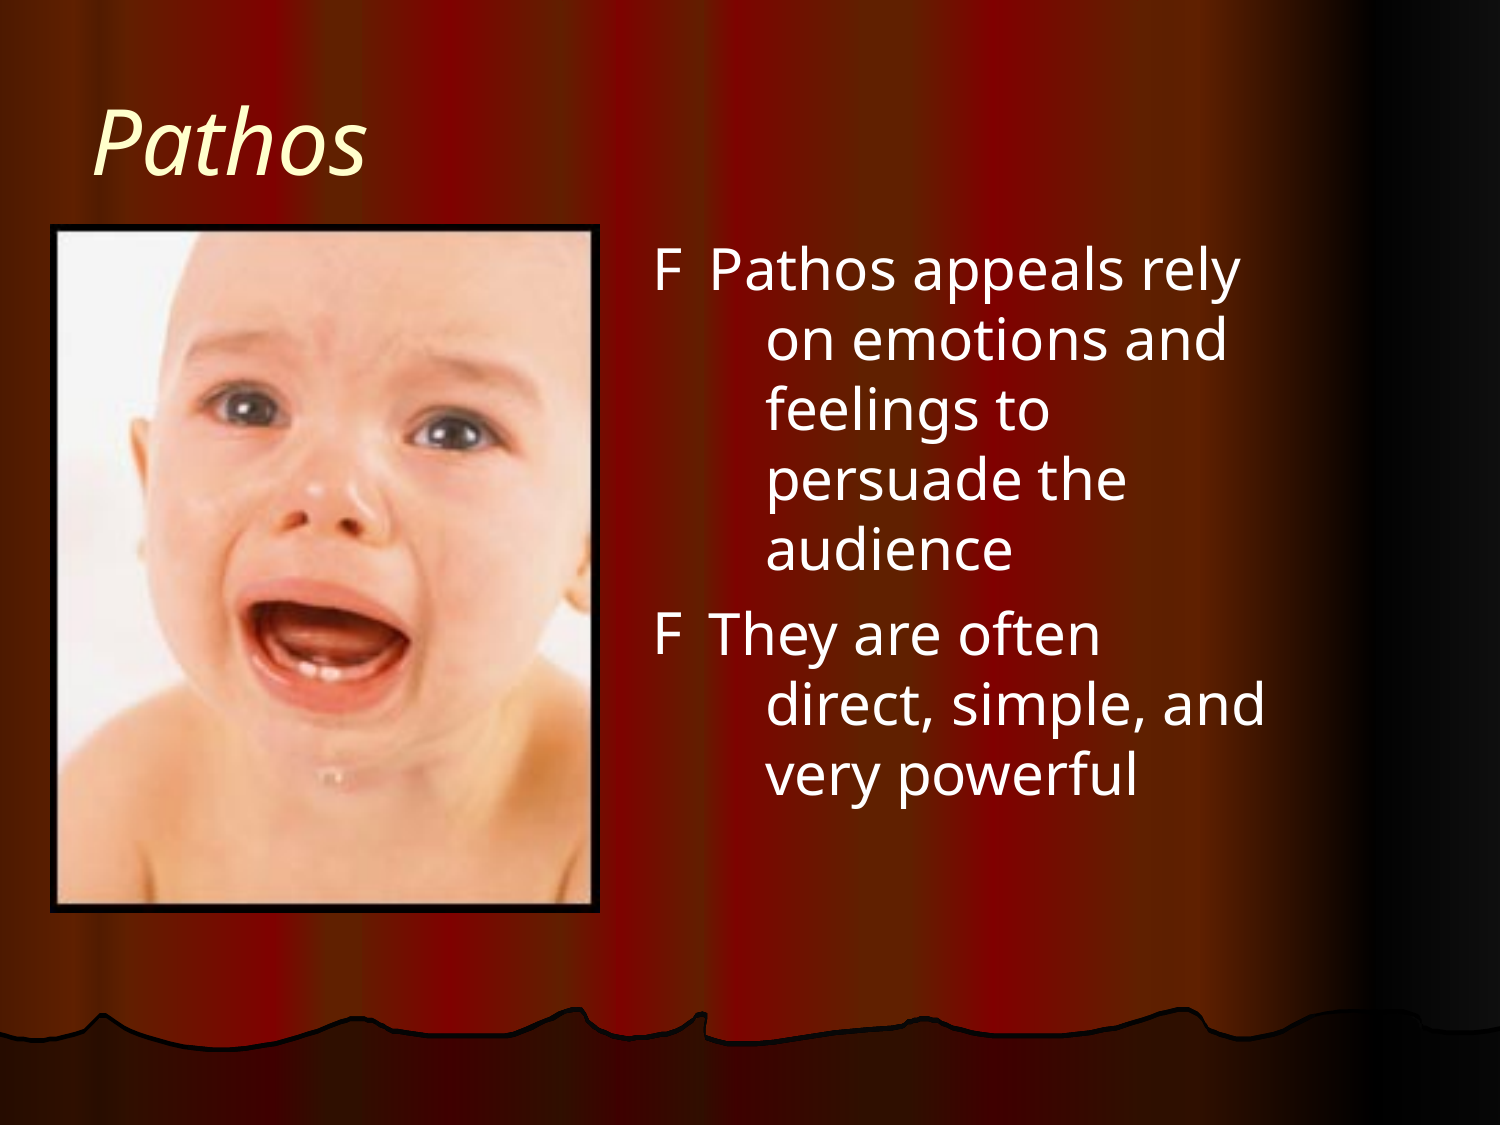

Pathos
Pathos appeals rely on emotions and feelings to persuade the audience
They are often direct, simple, and very powerful